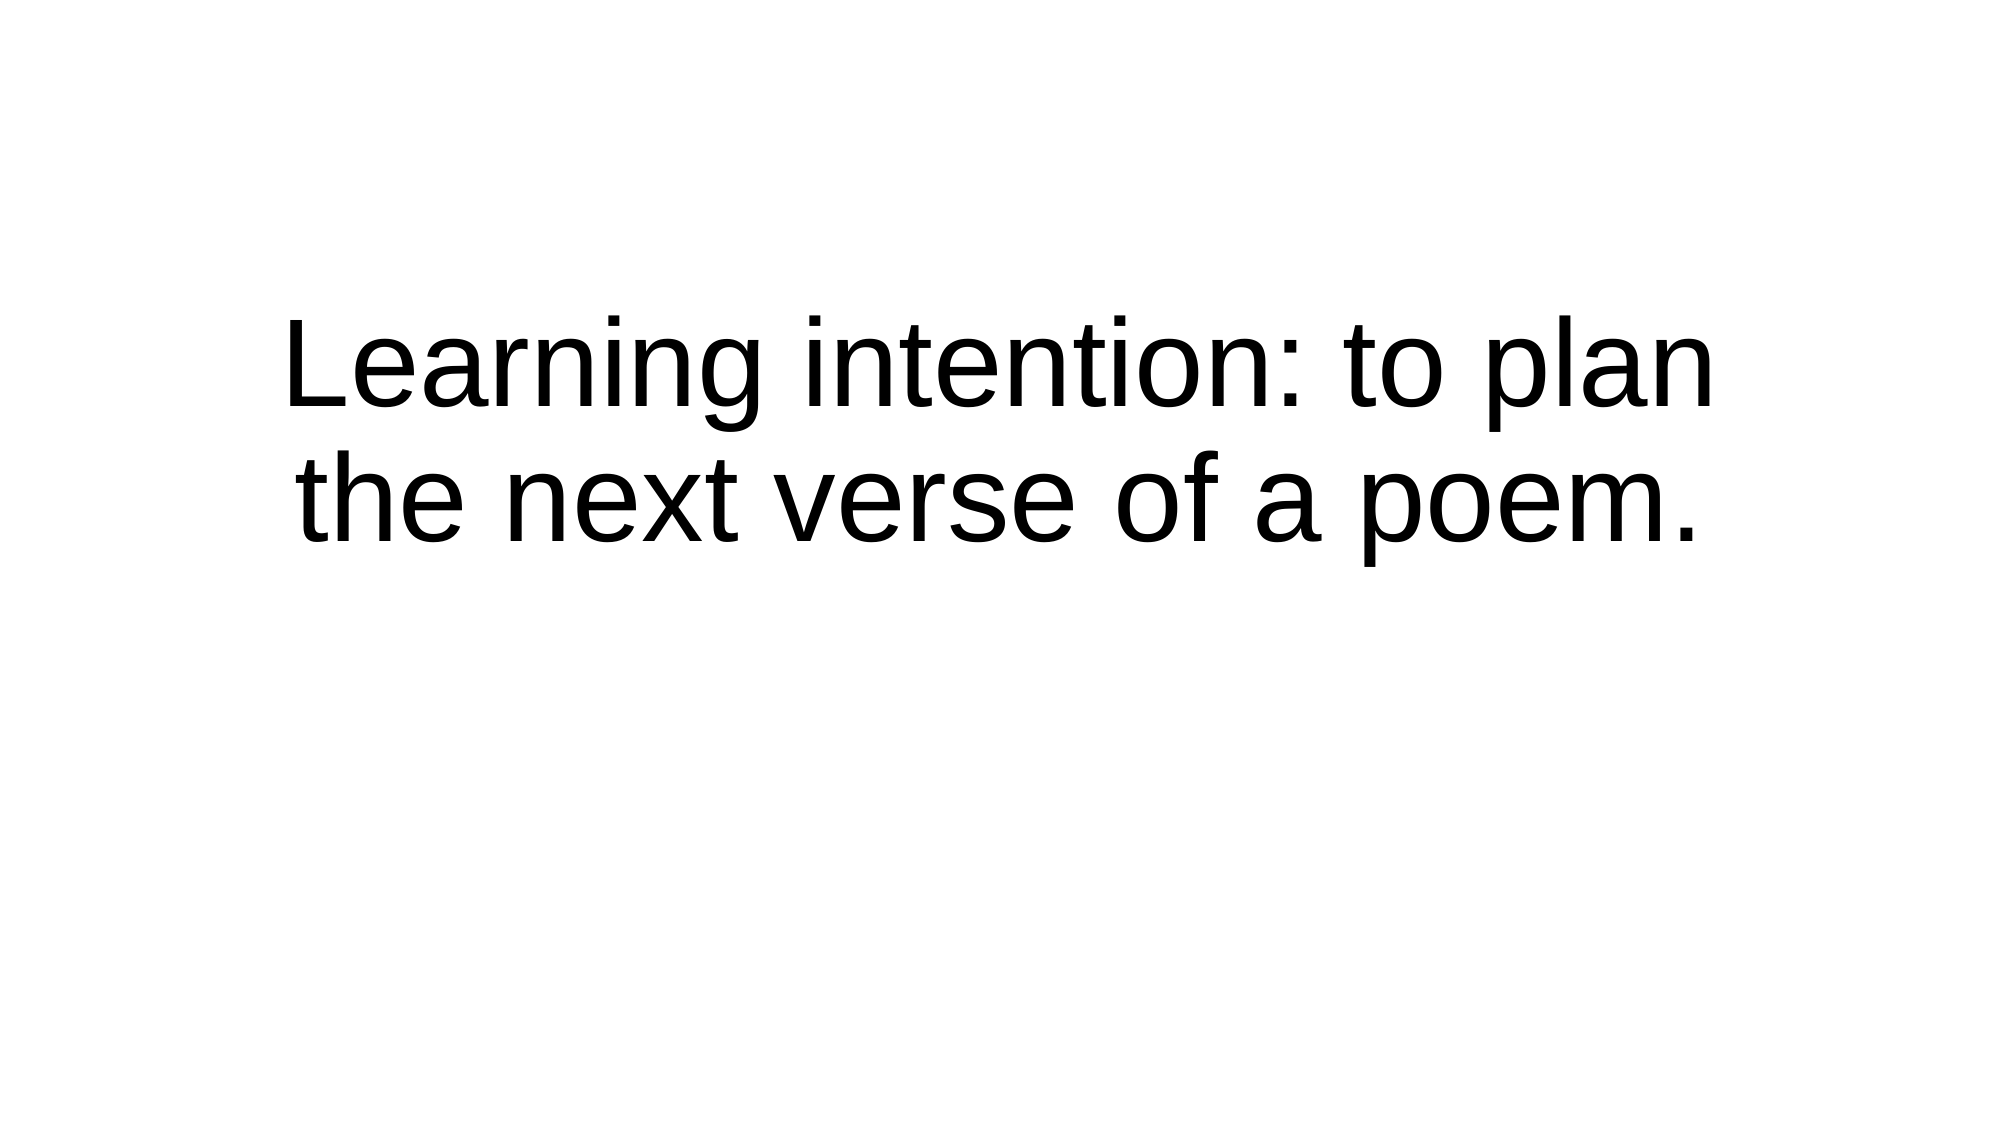

# Learning intention: to plan the next verse of a poem.